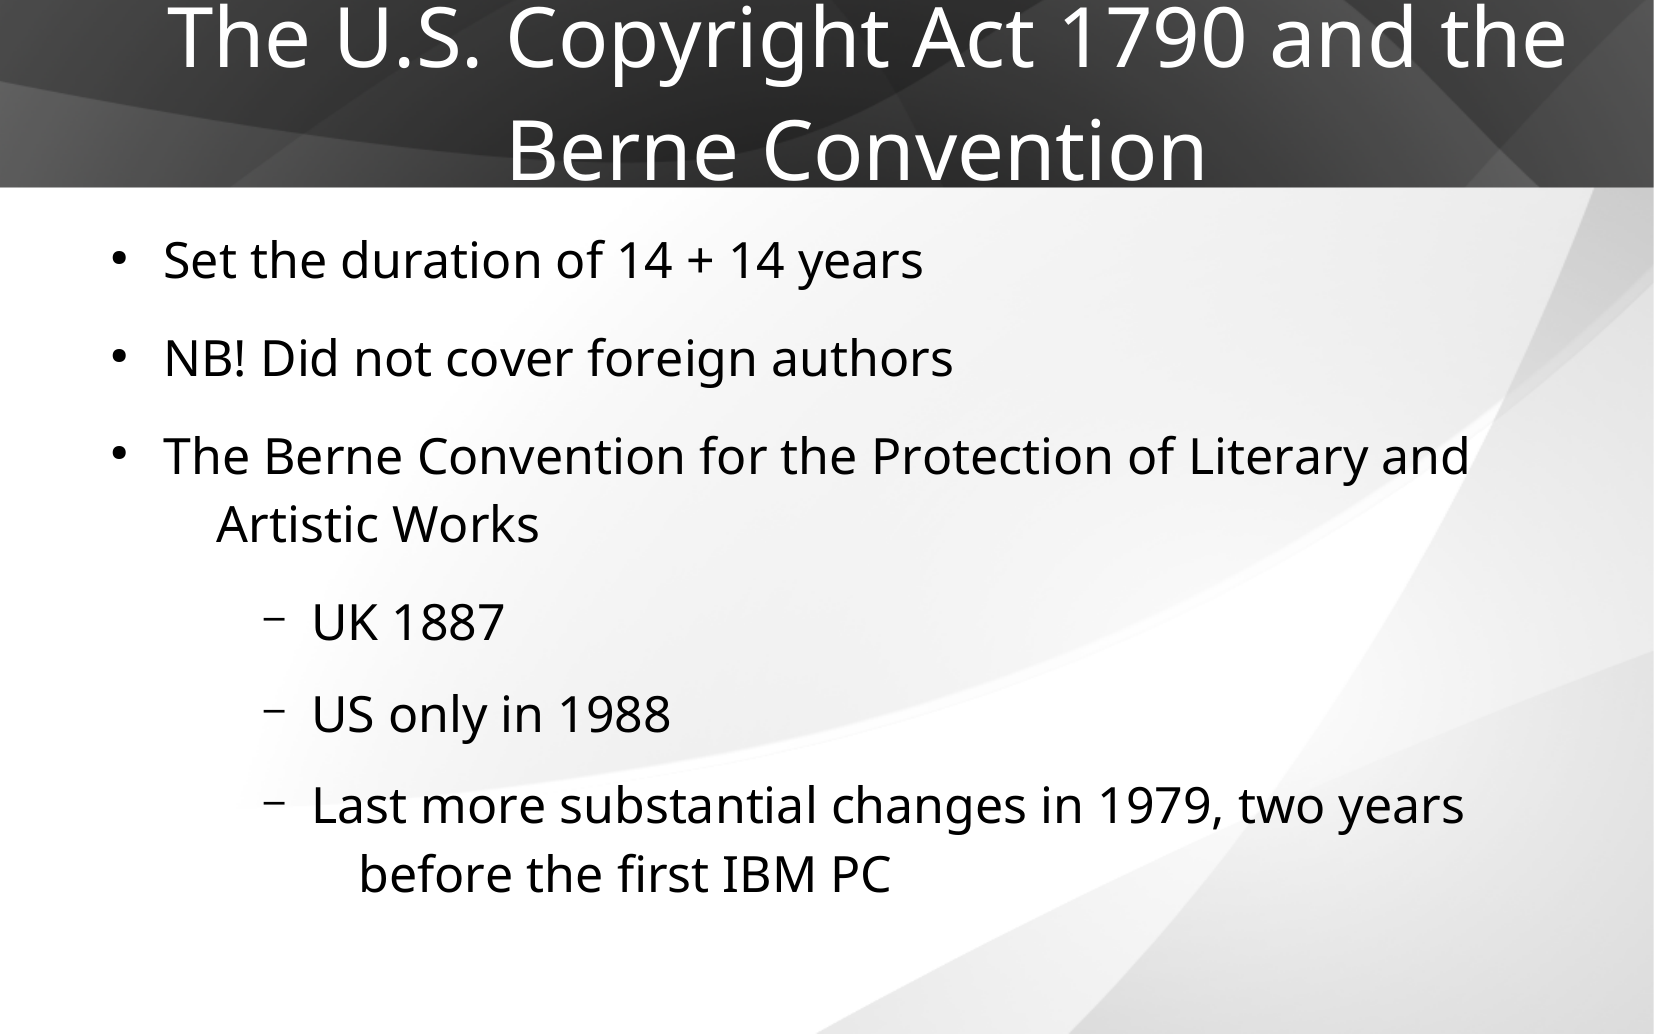

# The U.S. Copyright Act 1790 and the Berne Convention
Set the duration of 14 + 14 years
NB! Did not cover foreign authors
The Berne Convention for the Protection of Literary and Artistic Works
UK 1887
US only in 1988
Last more substantial changes in 1979, two years before the first IBM PC